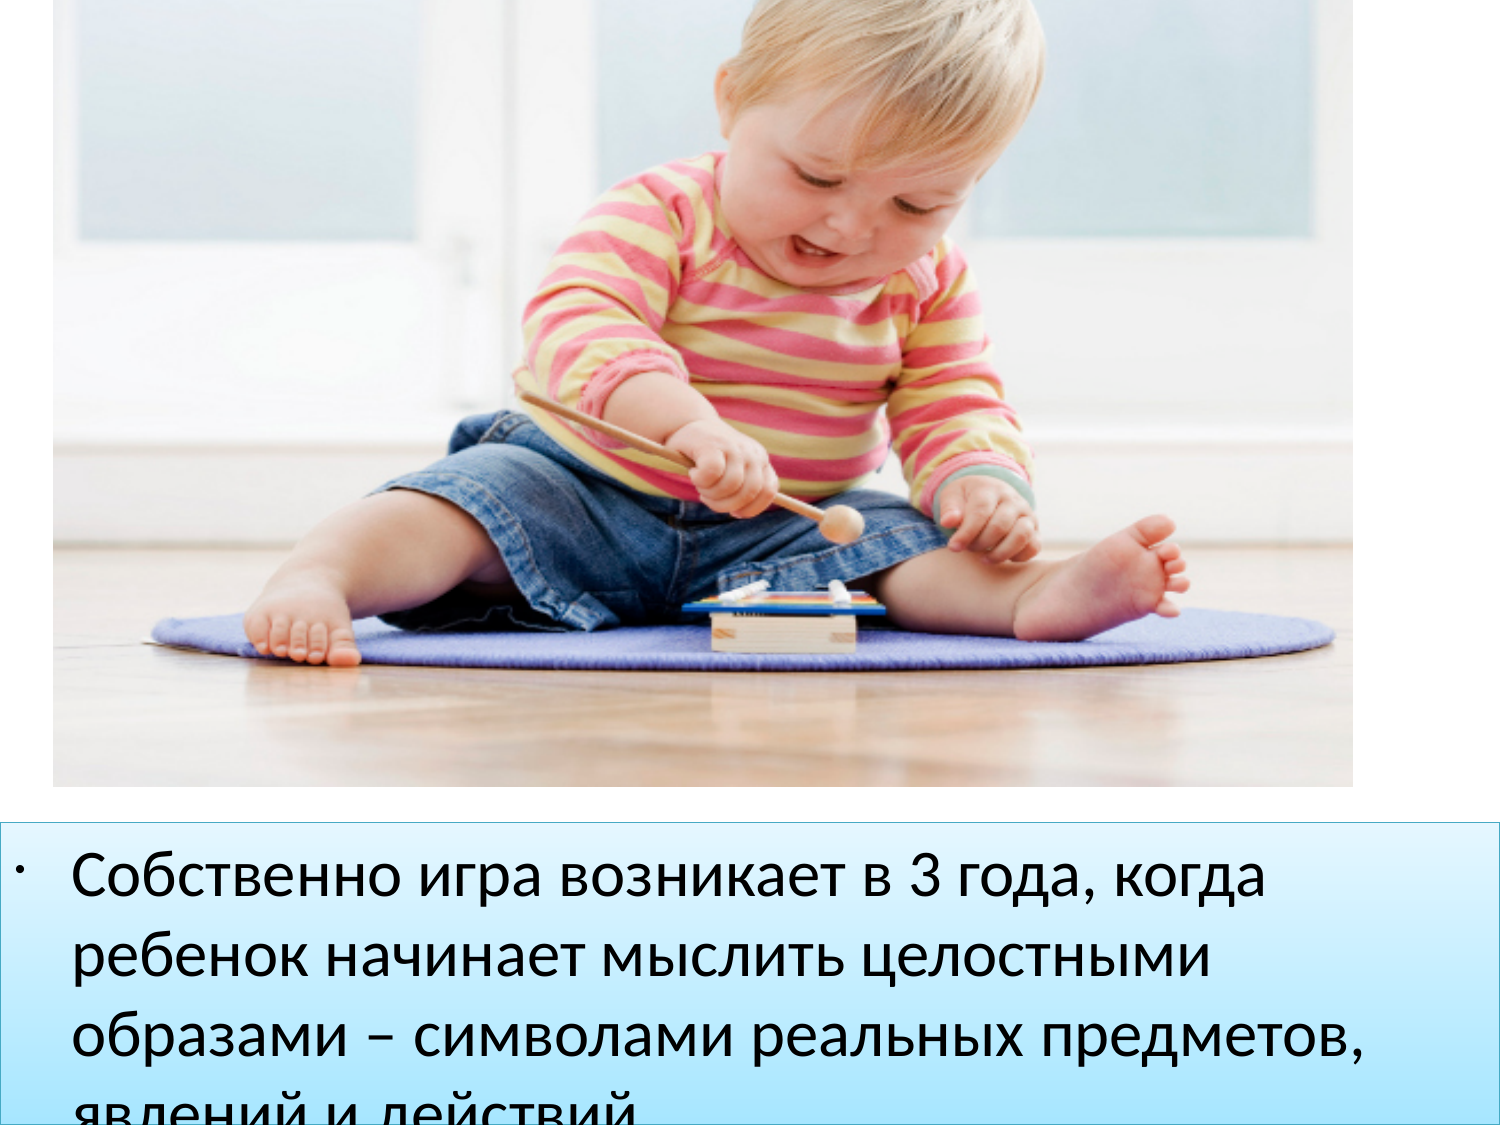

#
Собственно игра возникает в 3 года, когда ребенок начинает мыслить целостными образами – символами реальных предметов, явлений и действий.